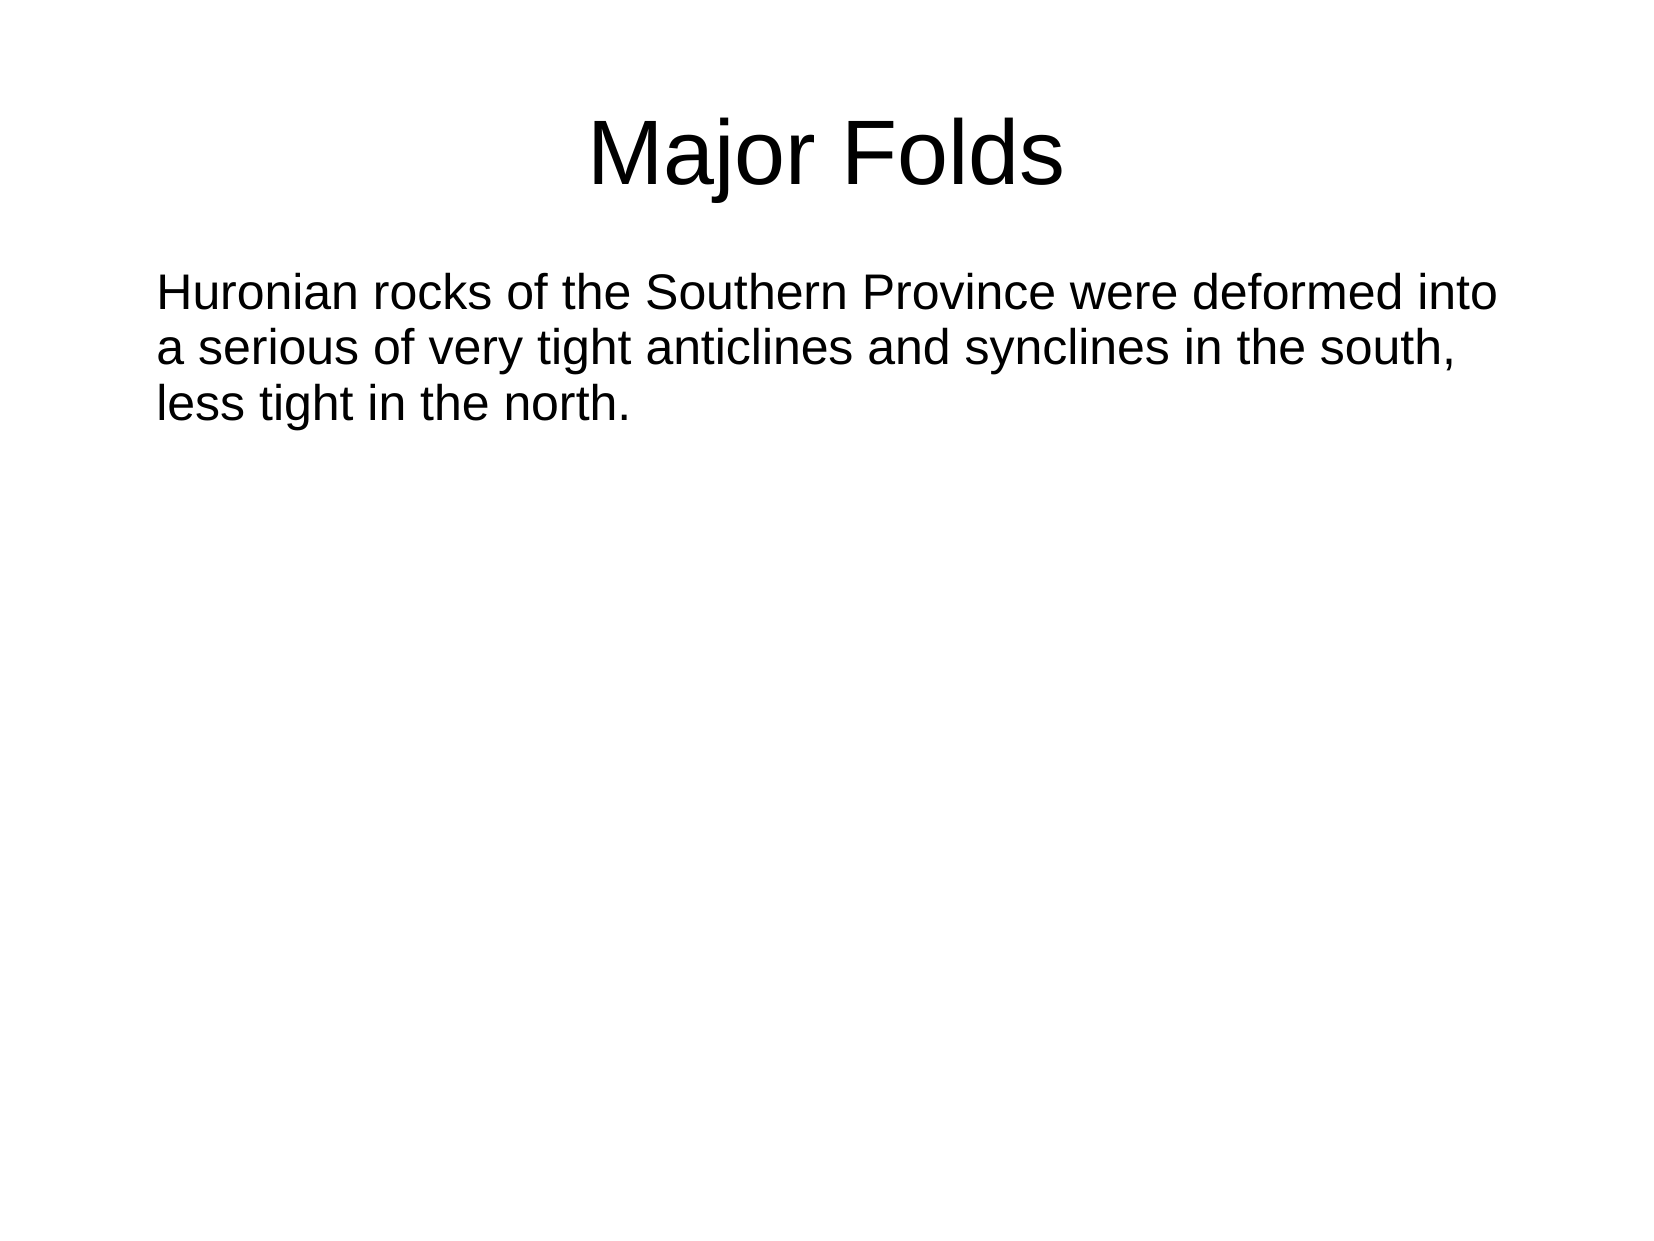

# Major Folds
Huronian rocks of the Southern Province were deformed into a serious of very tight anticlines and synclines in the south, less tight in the north.